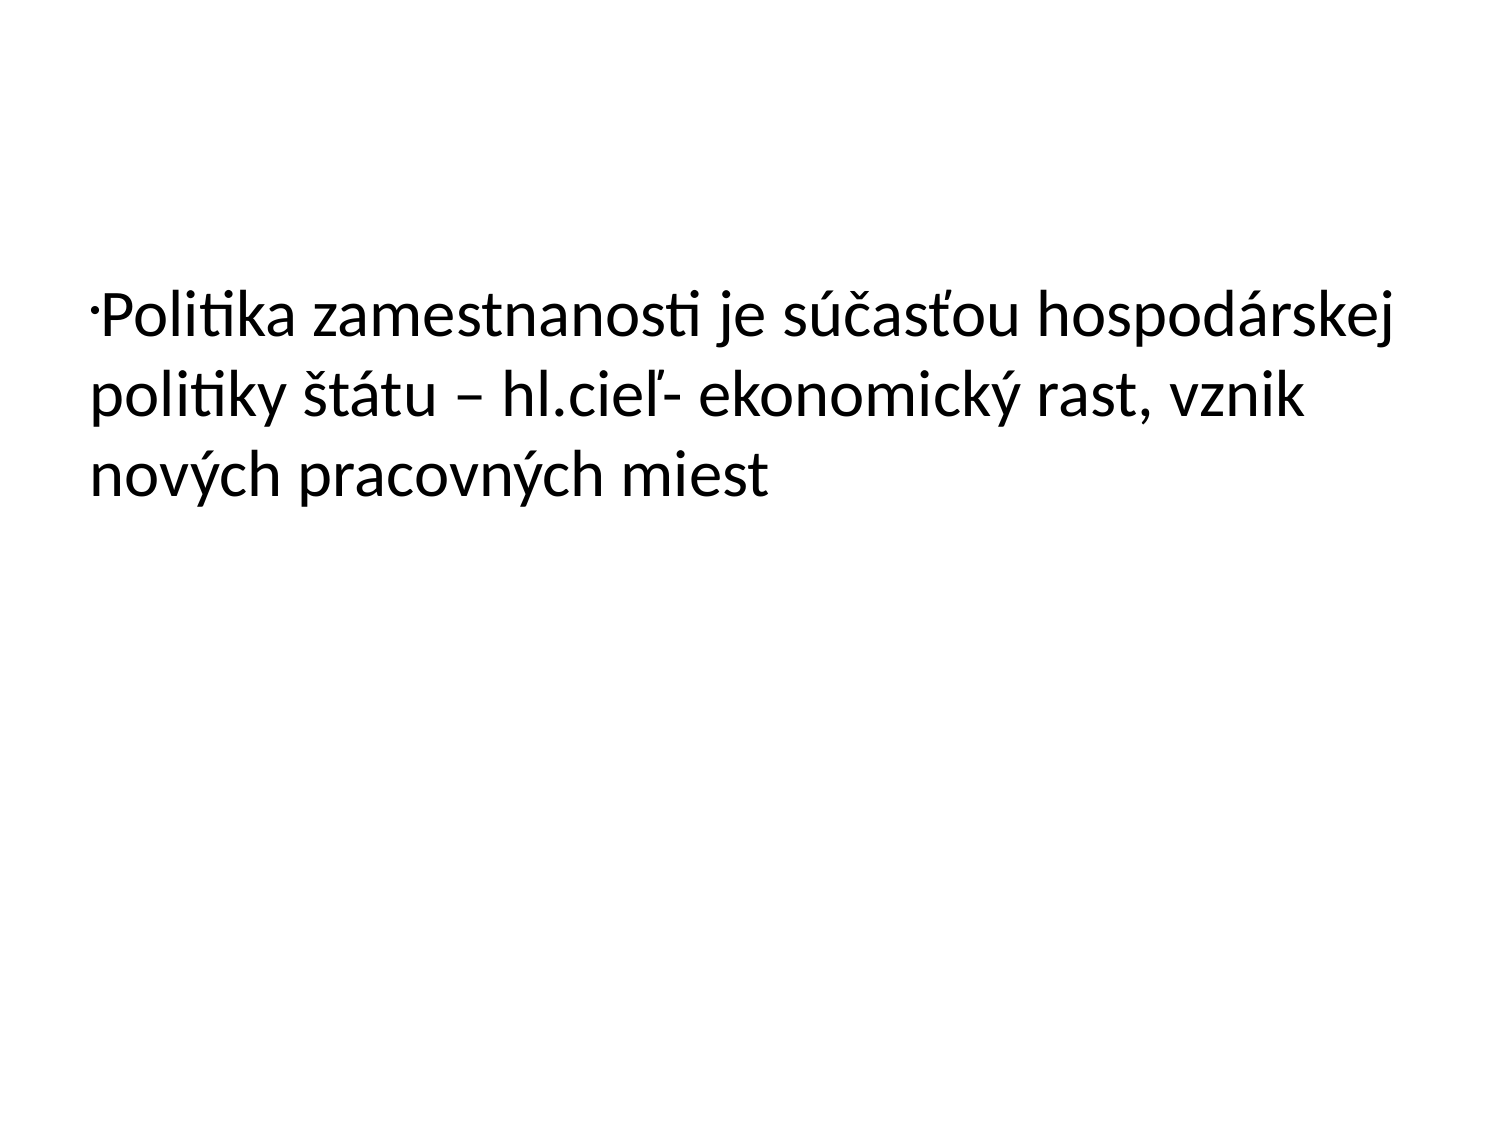

#
Politika zamestnanosti je súčasťou hospodárskej politiky štátu – hl.cieľ- ekonomický rast, vznik nových pracovných miest